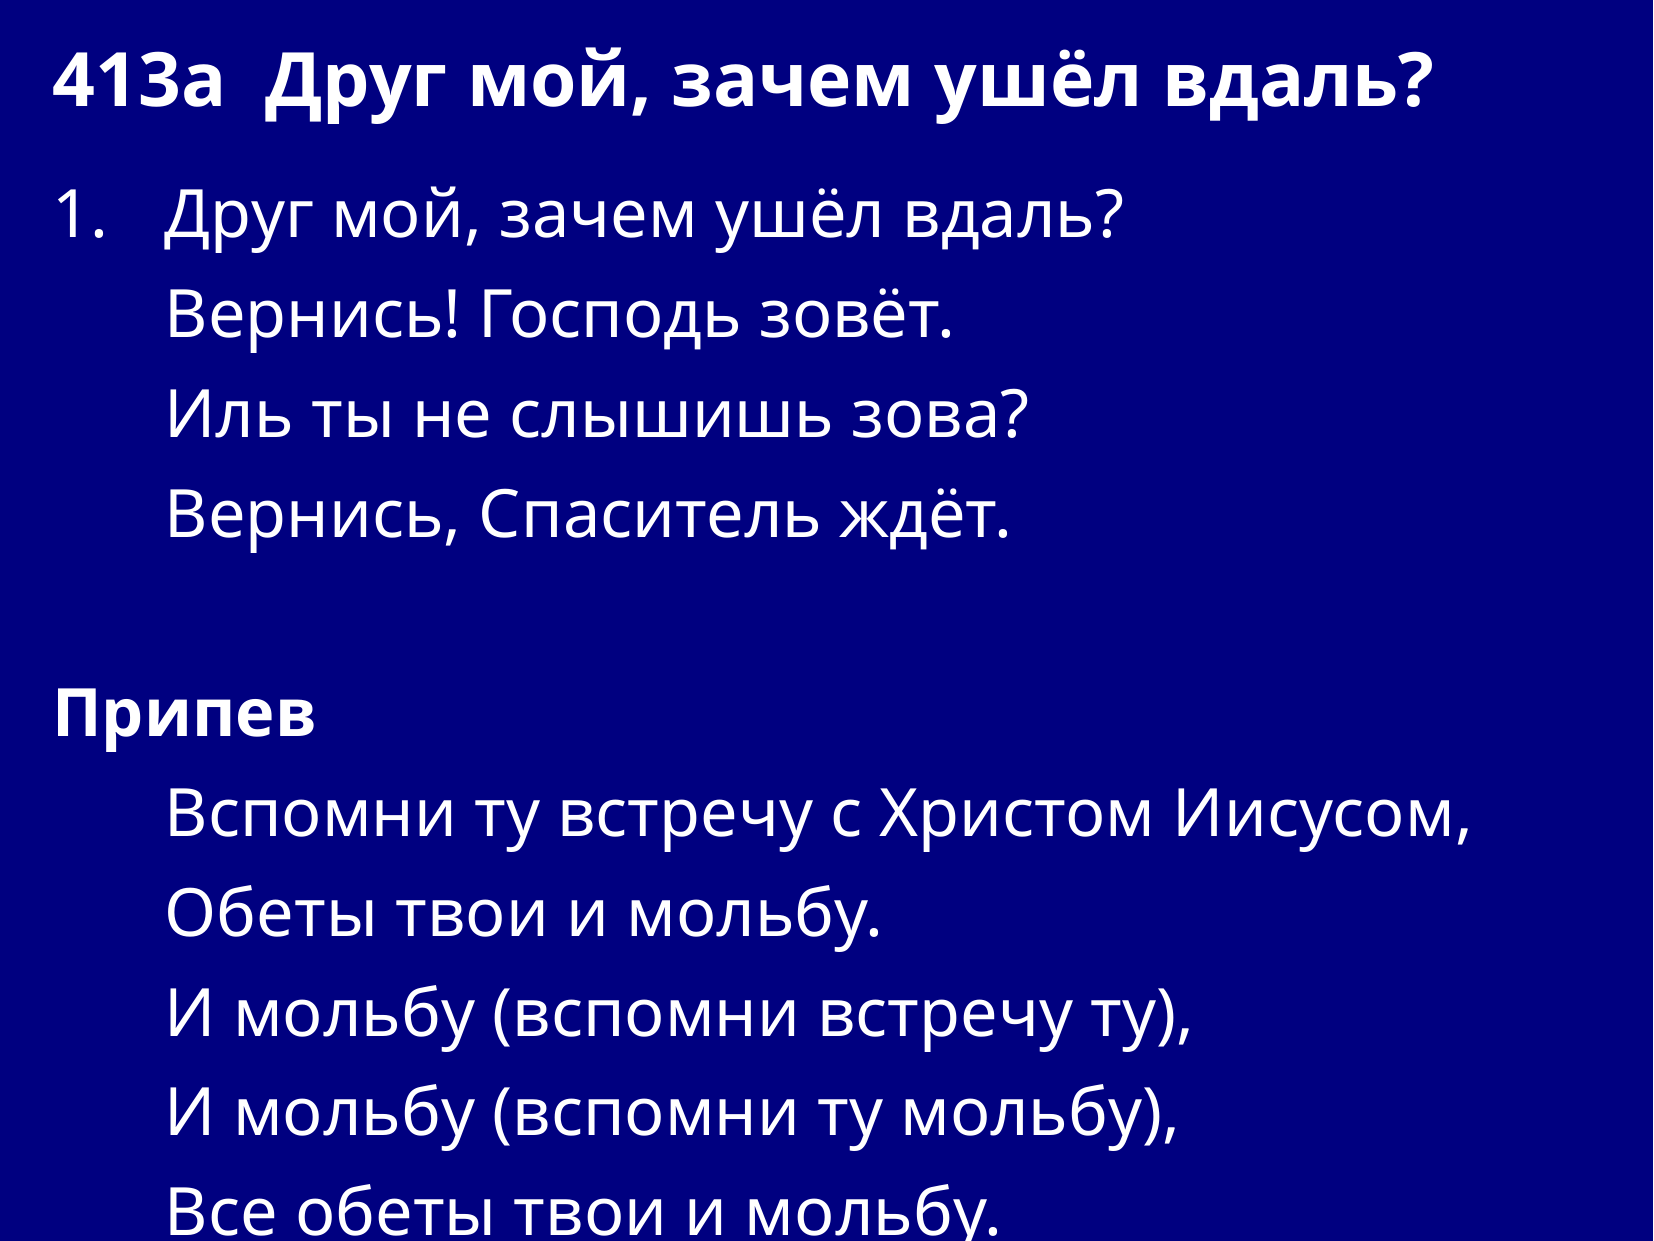

413а Друг мой, зачем ушёл вдаль?
1.	Друг мой, зачем ушёл вдаль?
	Вернись! Господь зовёт.
	Иль ты не слышишь зова?
	Вернись, Спаситель ждёт.
Припев
	Вспомни ту встречу с Христом Иисусом,
	Обеты твои и мольбу.
	И мольбу (вспомни встречу ту),
	И мольбу (вспомни ту мольбу),
	Все обеты твои и мольбу.